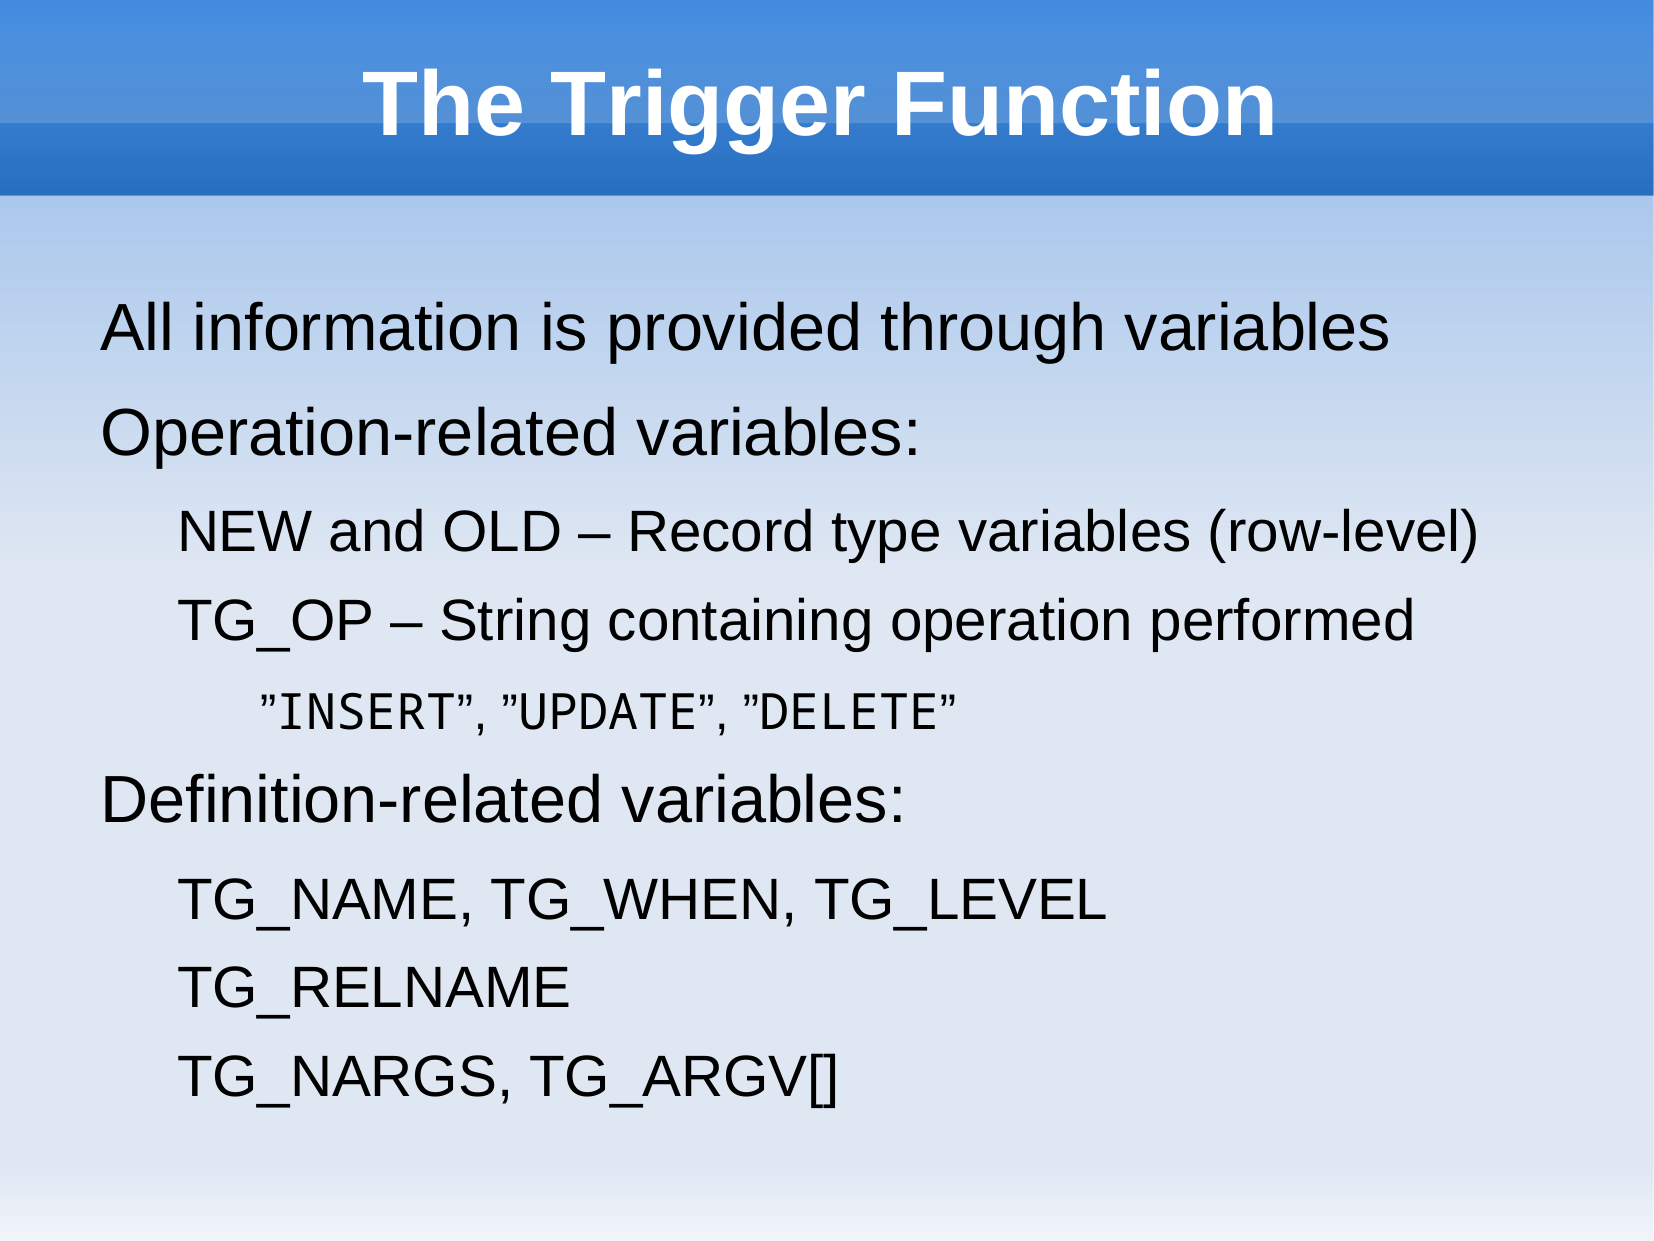

# The Trigger Function
All information is provided through variables
Operation-related variables:
NEW and OLD – Record type variables (row-level)
TG_OP – String containing operation performed
”INSERT”, ”UPDATE”, ”DELETE”
Definition-related variables:
TG_NAME, TG_WHEN, TG_LEVEL
TG_RELNAME
TG_NARGS, TG_ARGV[]